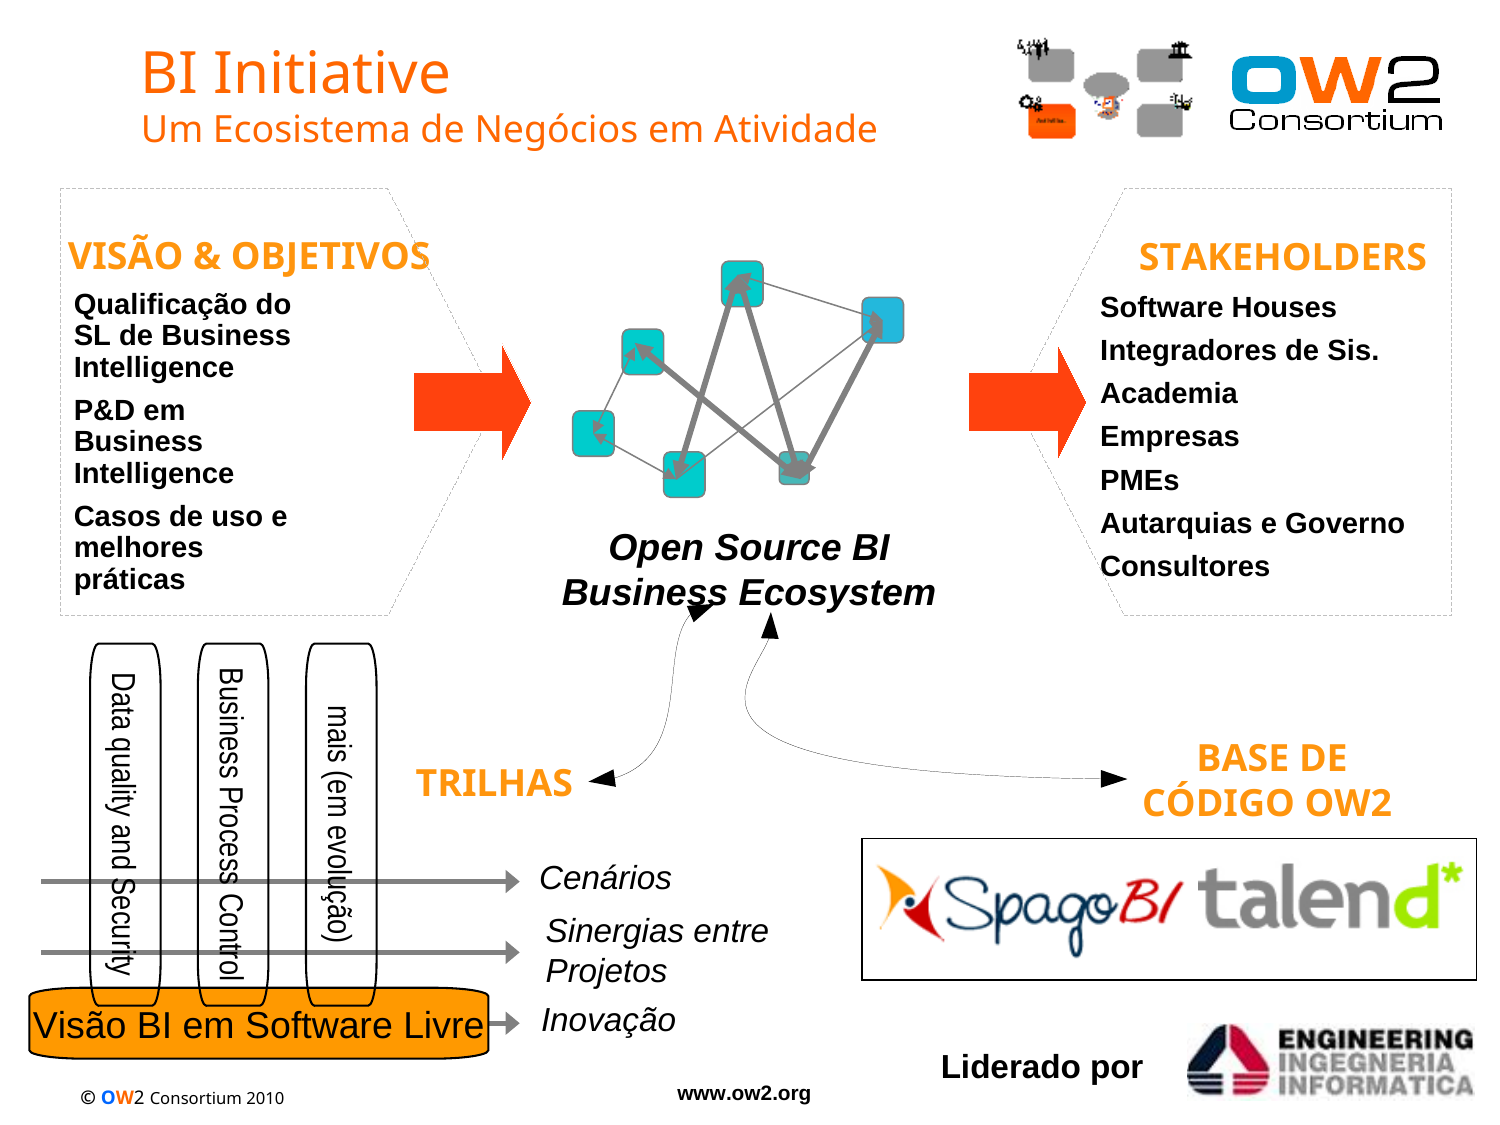

BI Initiative
Um Ecosistema de Negócios em Atividade
VISÃO & OBJETIVOS
STAKEHOLDERS
Qualificação do SL de Business Intelligence
P&D em Business Intelligence
Casos de uso e melhores práticas
Software Houses
Integradores de Sis.
Academia
Empresas
PMEs
Autarquias e Governo
Consultores
Open Source BI
Business Ecosystem
BASE DE
CÓDIGO OW2
TRILHAS
Data quality and Security
Business Process Control
mais (em evolução)
Cenários
Sinergias entre
Projetos
Visão BI em Software Livre
Inovação
Liderado por